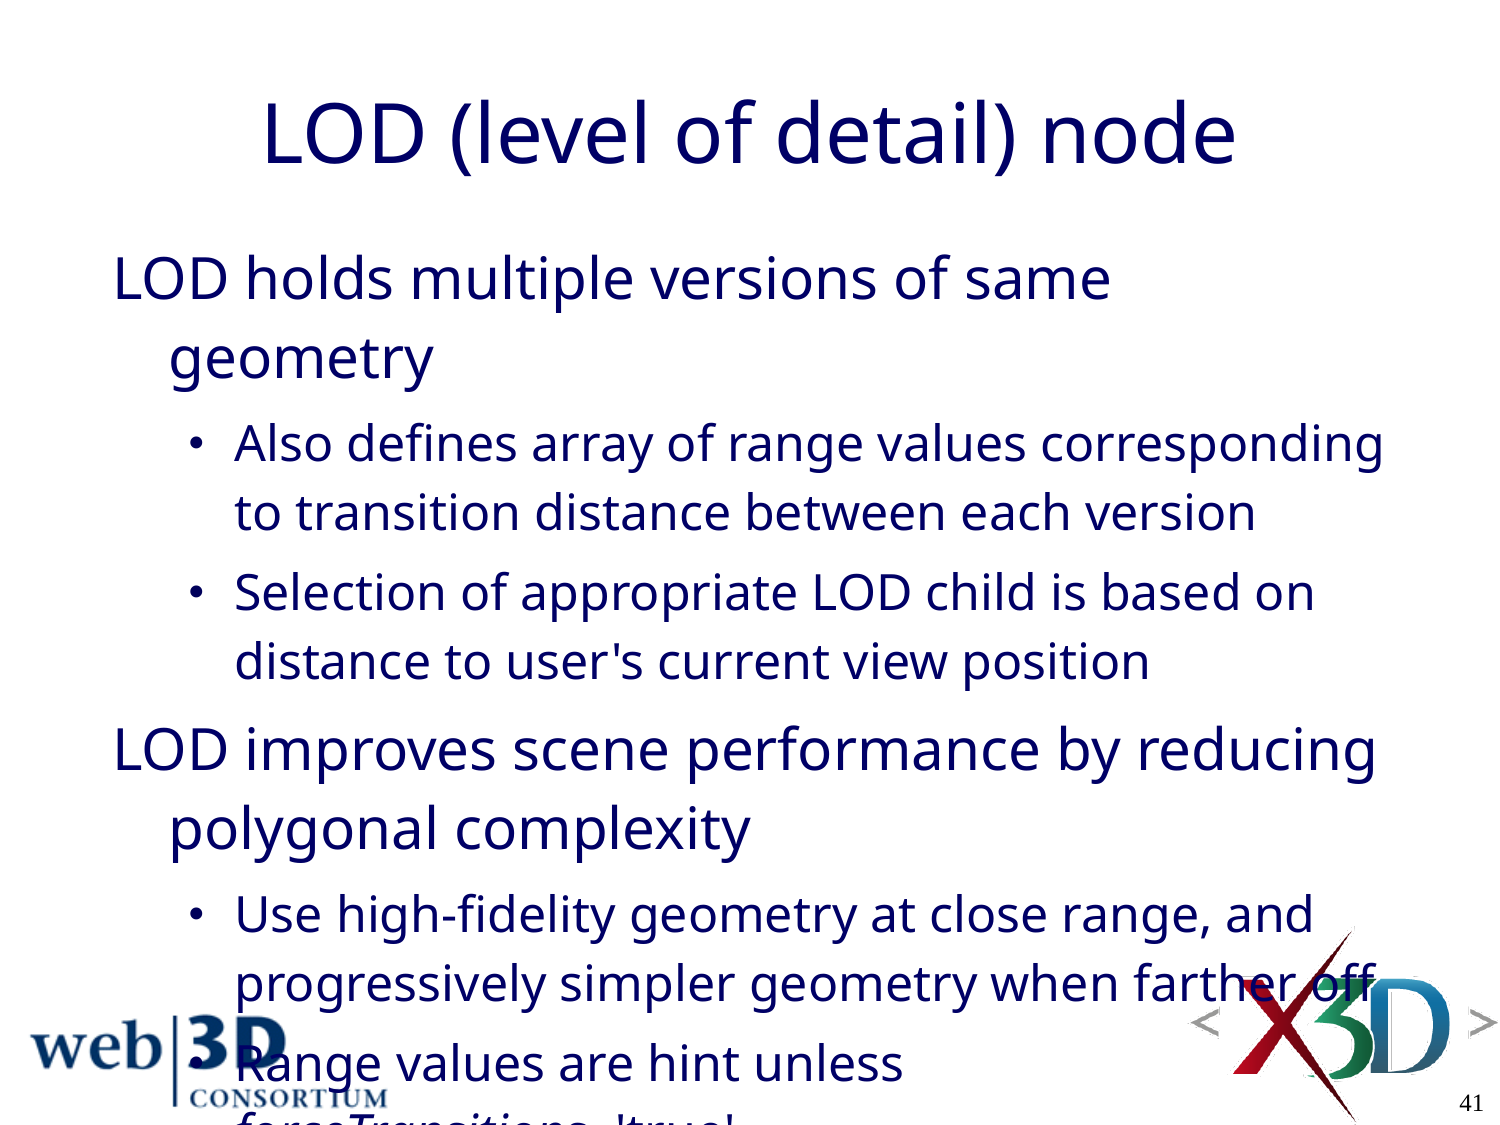

# LOD (level of detail) node
LOD holds multiple versions of same geometry
Also defines array of range values corresponding to transition distance between each version
Selection of appropriate LOD child is based on distance to user's current view position
LOD improves scene performance by reducing polygonal complexity
Use high-fidelity geometry at close range, and progressively simpler geometry when farther off
Range values are hint unless forceTransitions='true'